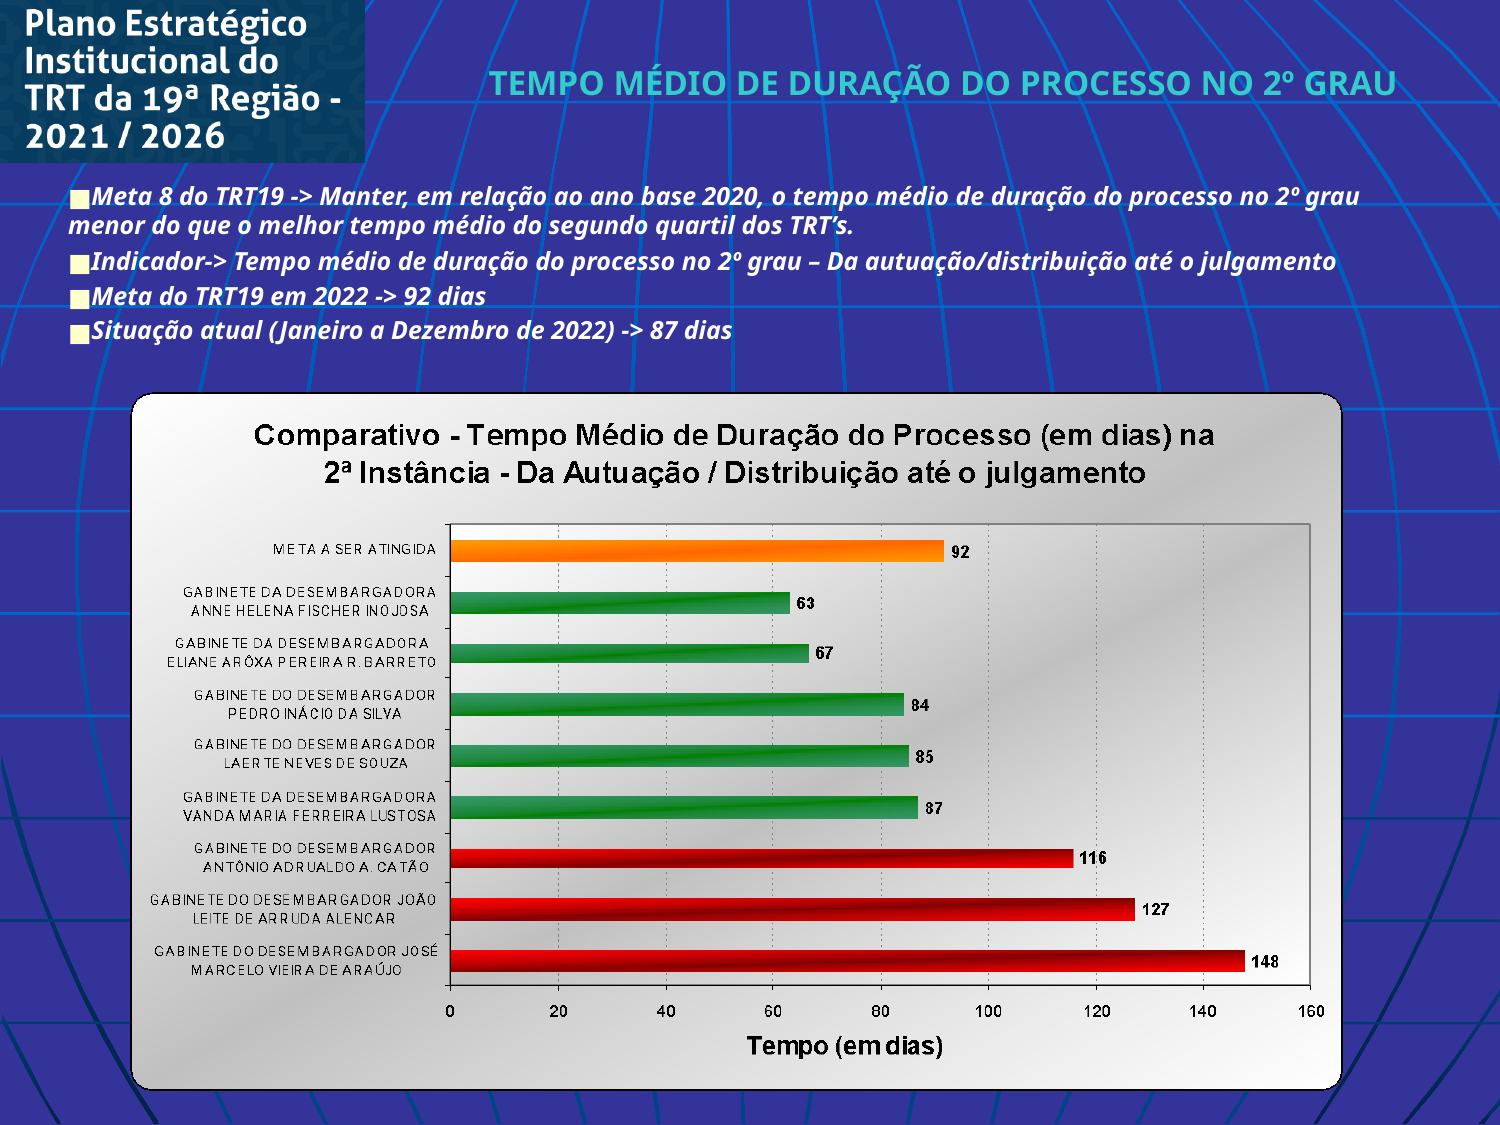

TEMPO MÉDIO DE DURAÇÃO DO PROCESSO NO 2º GRAU
Meta 8 do TRT19 -> Manter, em relação ao ano base 2020, o tempo médio de duração do processo no 2º grau menor do que o melhor tempo médio do segundo quartil dos TRT’s.
Indicador-> Tempo médio de duração do processo no 2º grau – Da autuação/distribuição até o julgamento
Meta do TRT19 em 2022 -> 92 dias
Situação atual (Janeiro a Dezembro de 2022) -> 87 dias